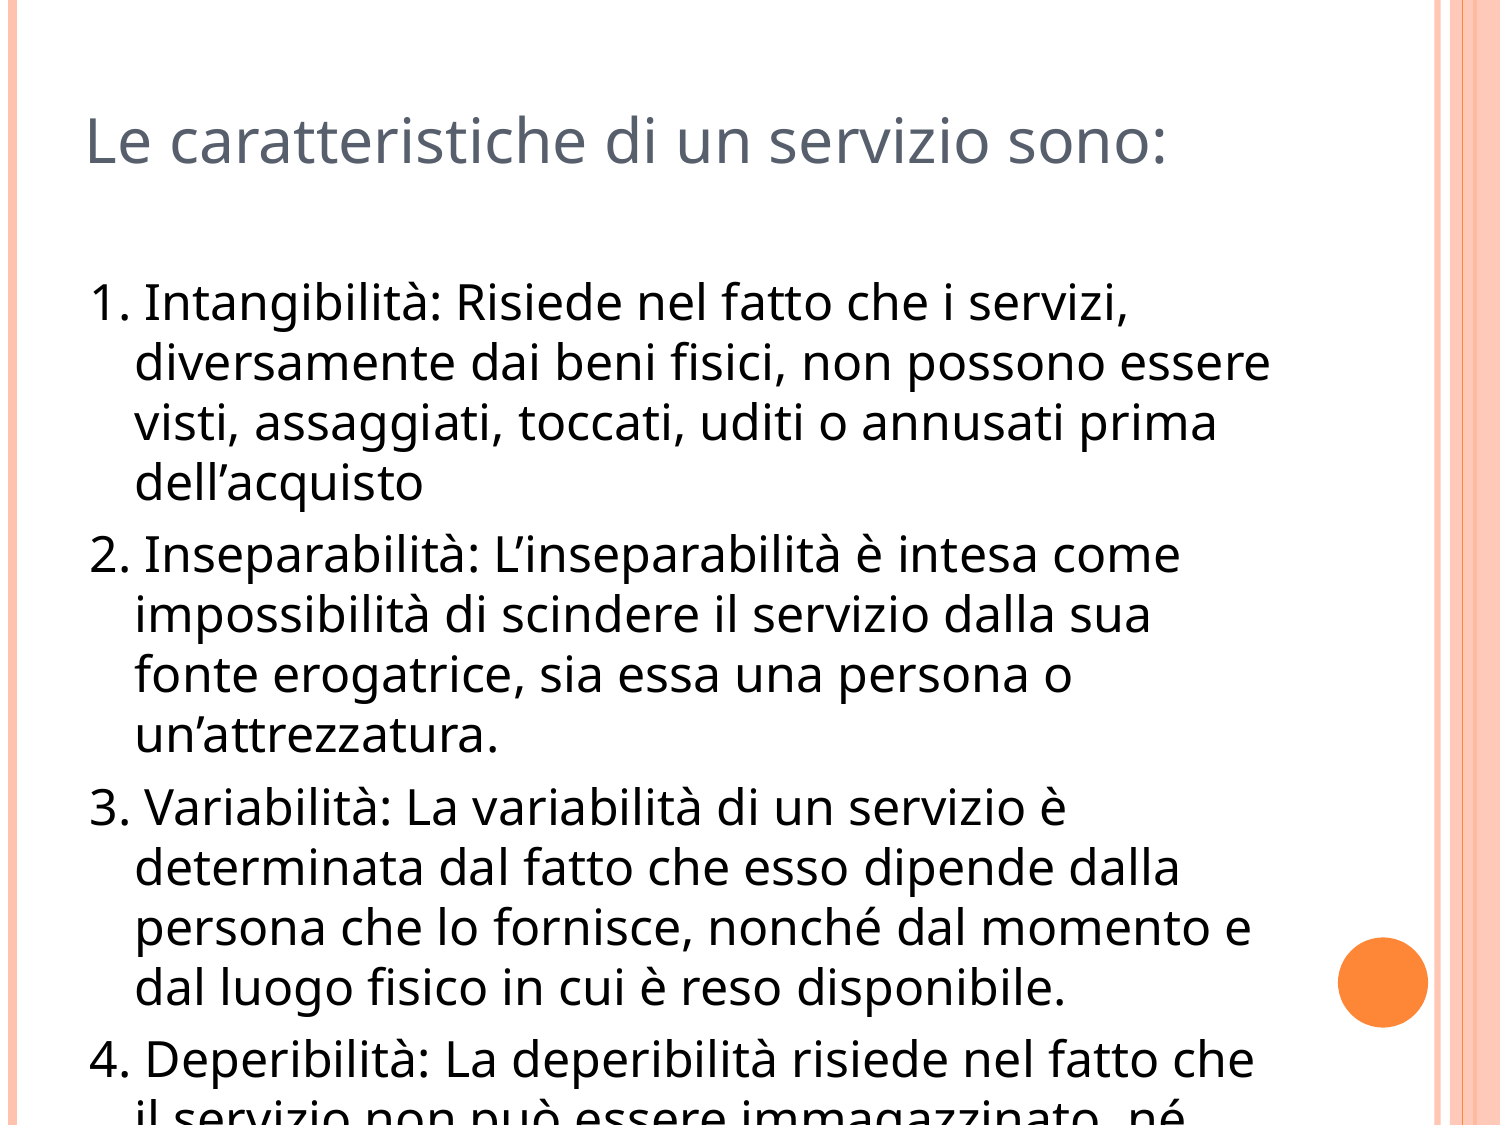

# Le caratteristiche di un servizio sono:
1. Intangibilità: Risiede nel fatto che i servizi, diversamente dai beni fisici, non possono essere visti, assaggiati, toccati, uditi o annusati prima dell’acquisto
2. Inseparabilità: L’inseparabilità è intesa come impossibilità di scindere il servizio dalla sua fonte erogatrice, sia essa una persona o un’attrezzatura.
3. Variabilità: La variabilità di un servizio è determinata dal fatto che esso dipende dalla persona che lo fornisce, nonché dal momento e dal luogo fisico in cui è reso disponibile.
4. Deperibilità: La deperibilità risiede nel fatto che il servizio non può essere immagazzinato, né trasportato.